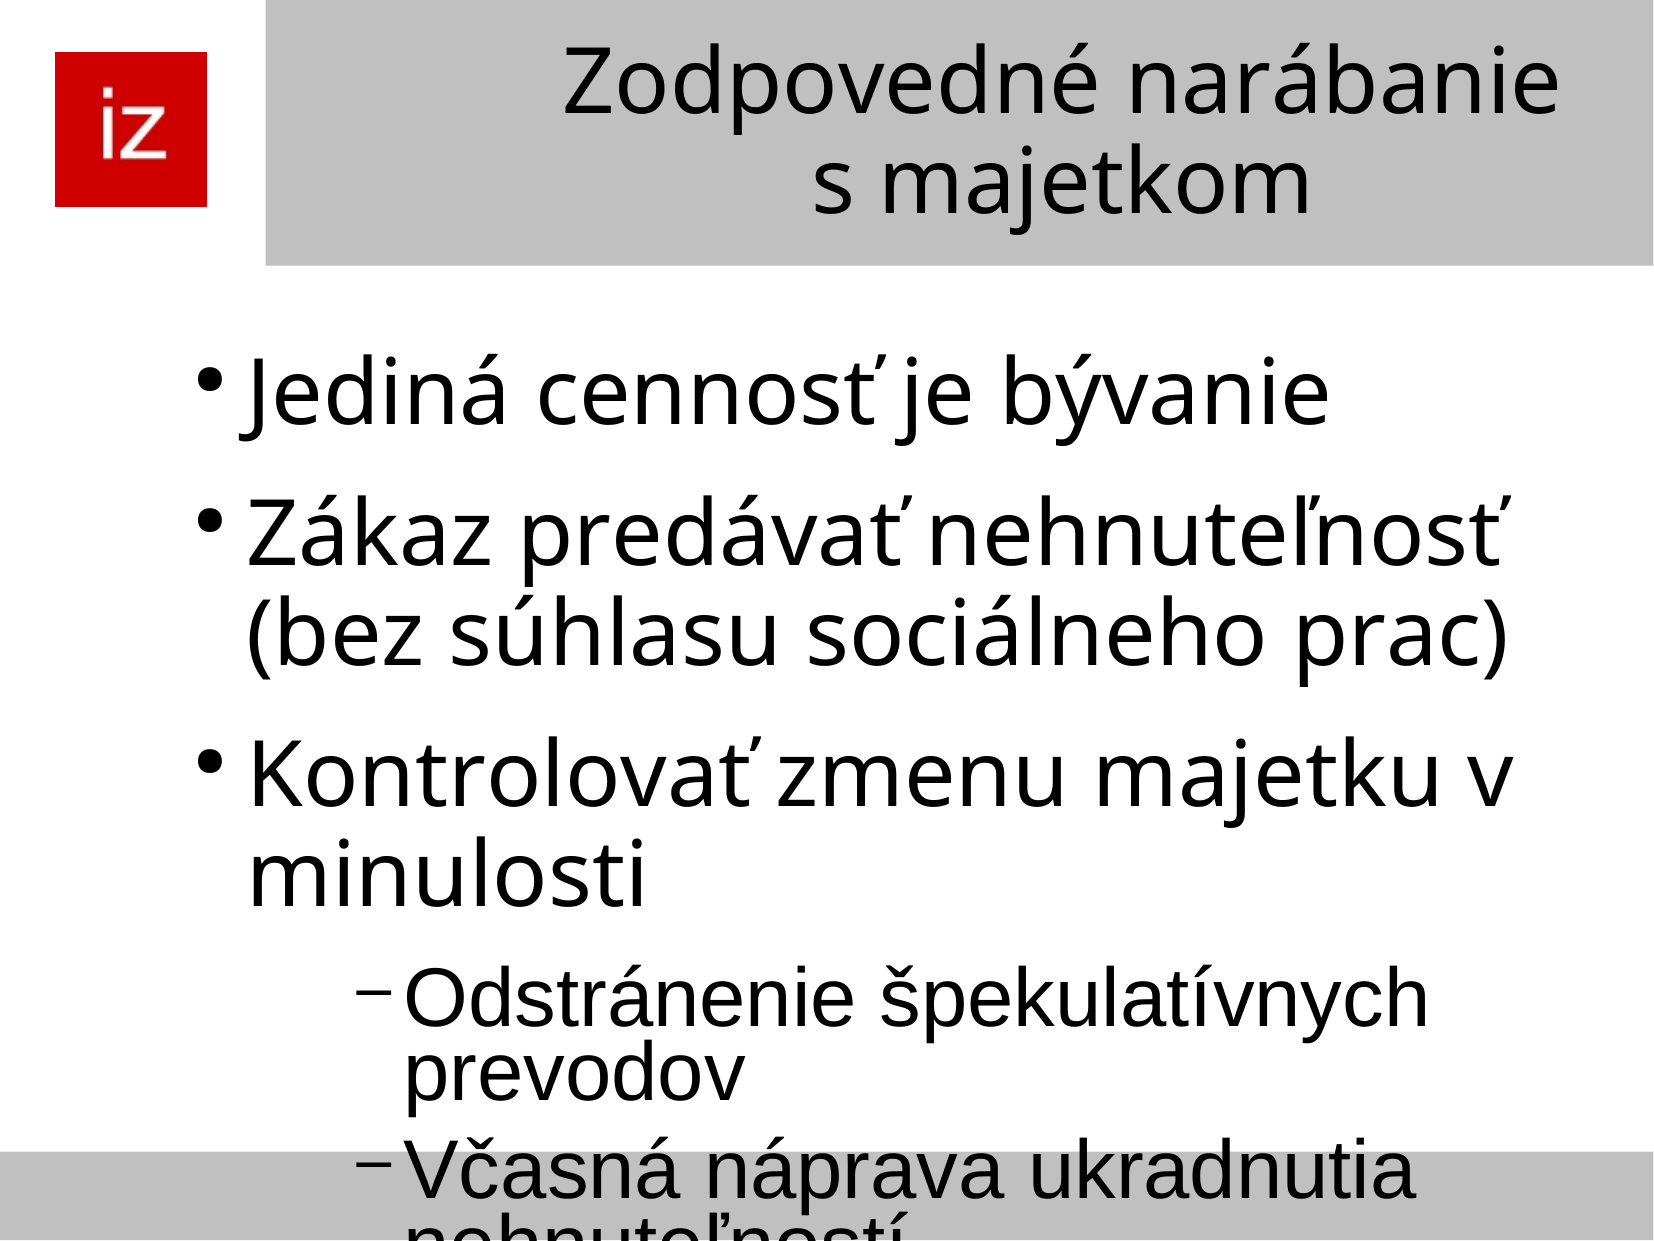

# Zodpovedné narábanie s majetkom
Jediná cennosť je bývanie
Zákaz predávať nehnuteľnosť (bez súhlasu sociálneho prac)
Kontrolovať zmenu majetku v minulosti
Odstránenie špekulatívnych prevodov
Včasná náprava ukradnutia nehnuteľností